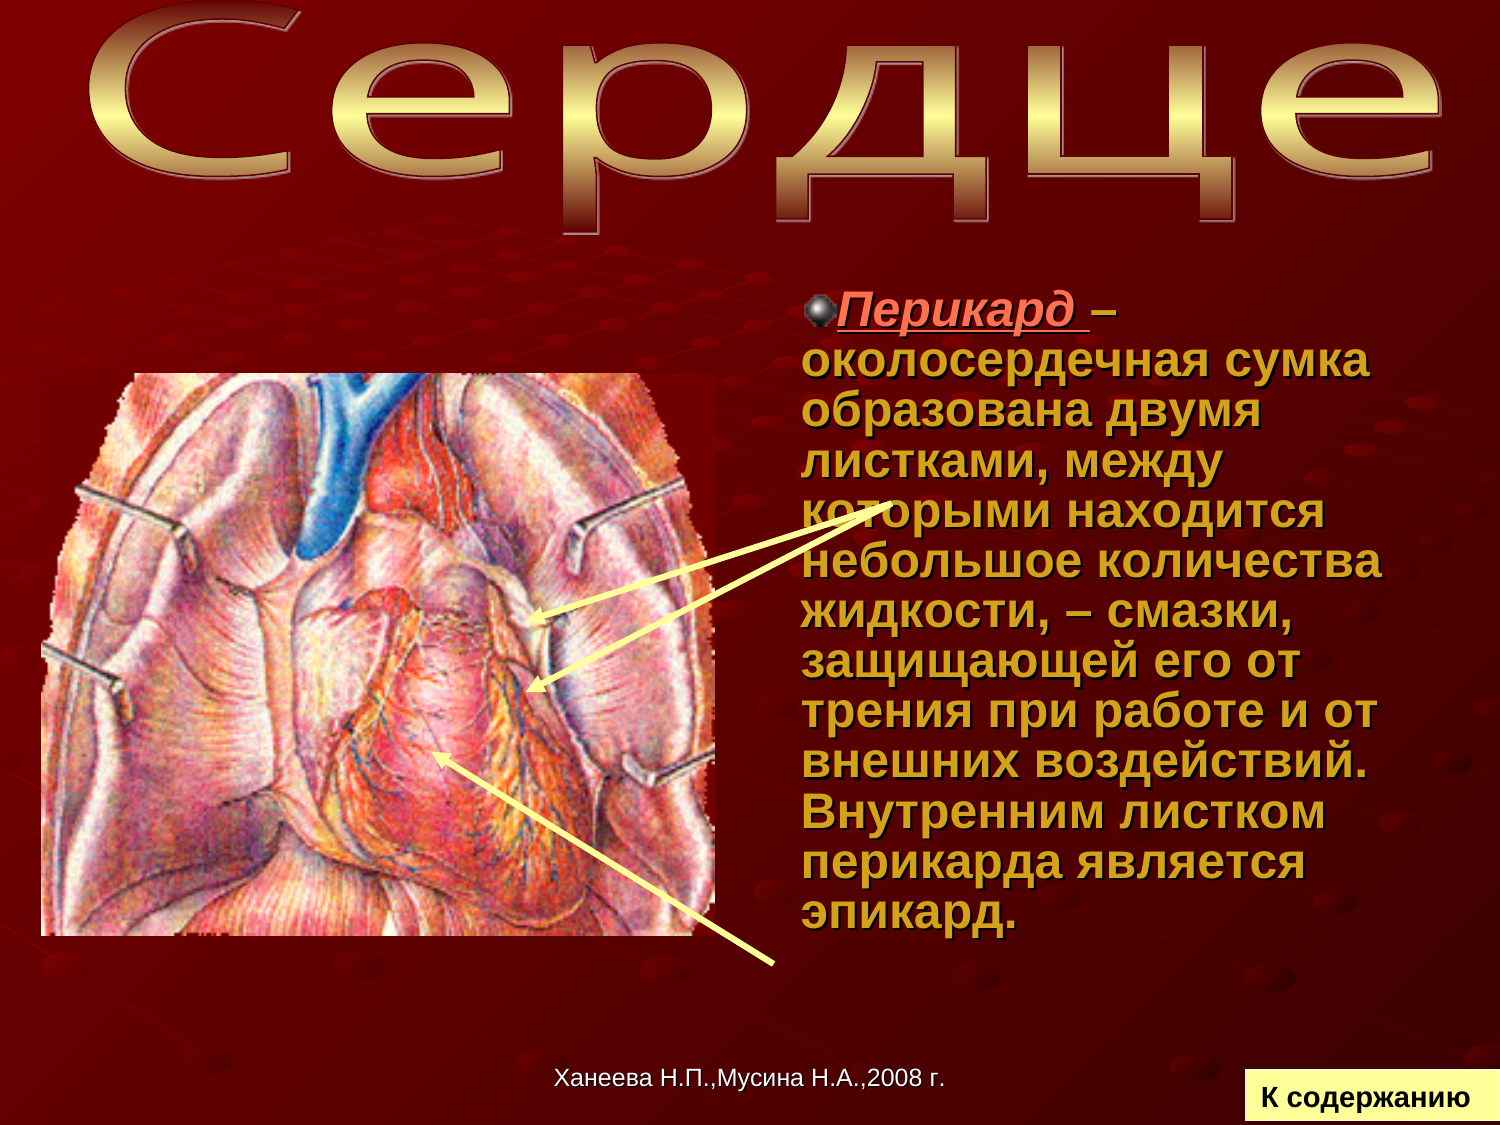

Сердце
# Перикард – околосердечная сумка образована двумя листками, между которыми находится небольшое количества жидкости, – смазки, защищающей его от трения при работе и от внешних воздействий. Внутренним листком перикарда является эпикард.
Ханеева Н.П.,Мусина Н.А.,2008 г.
К содержанию